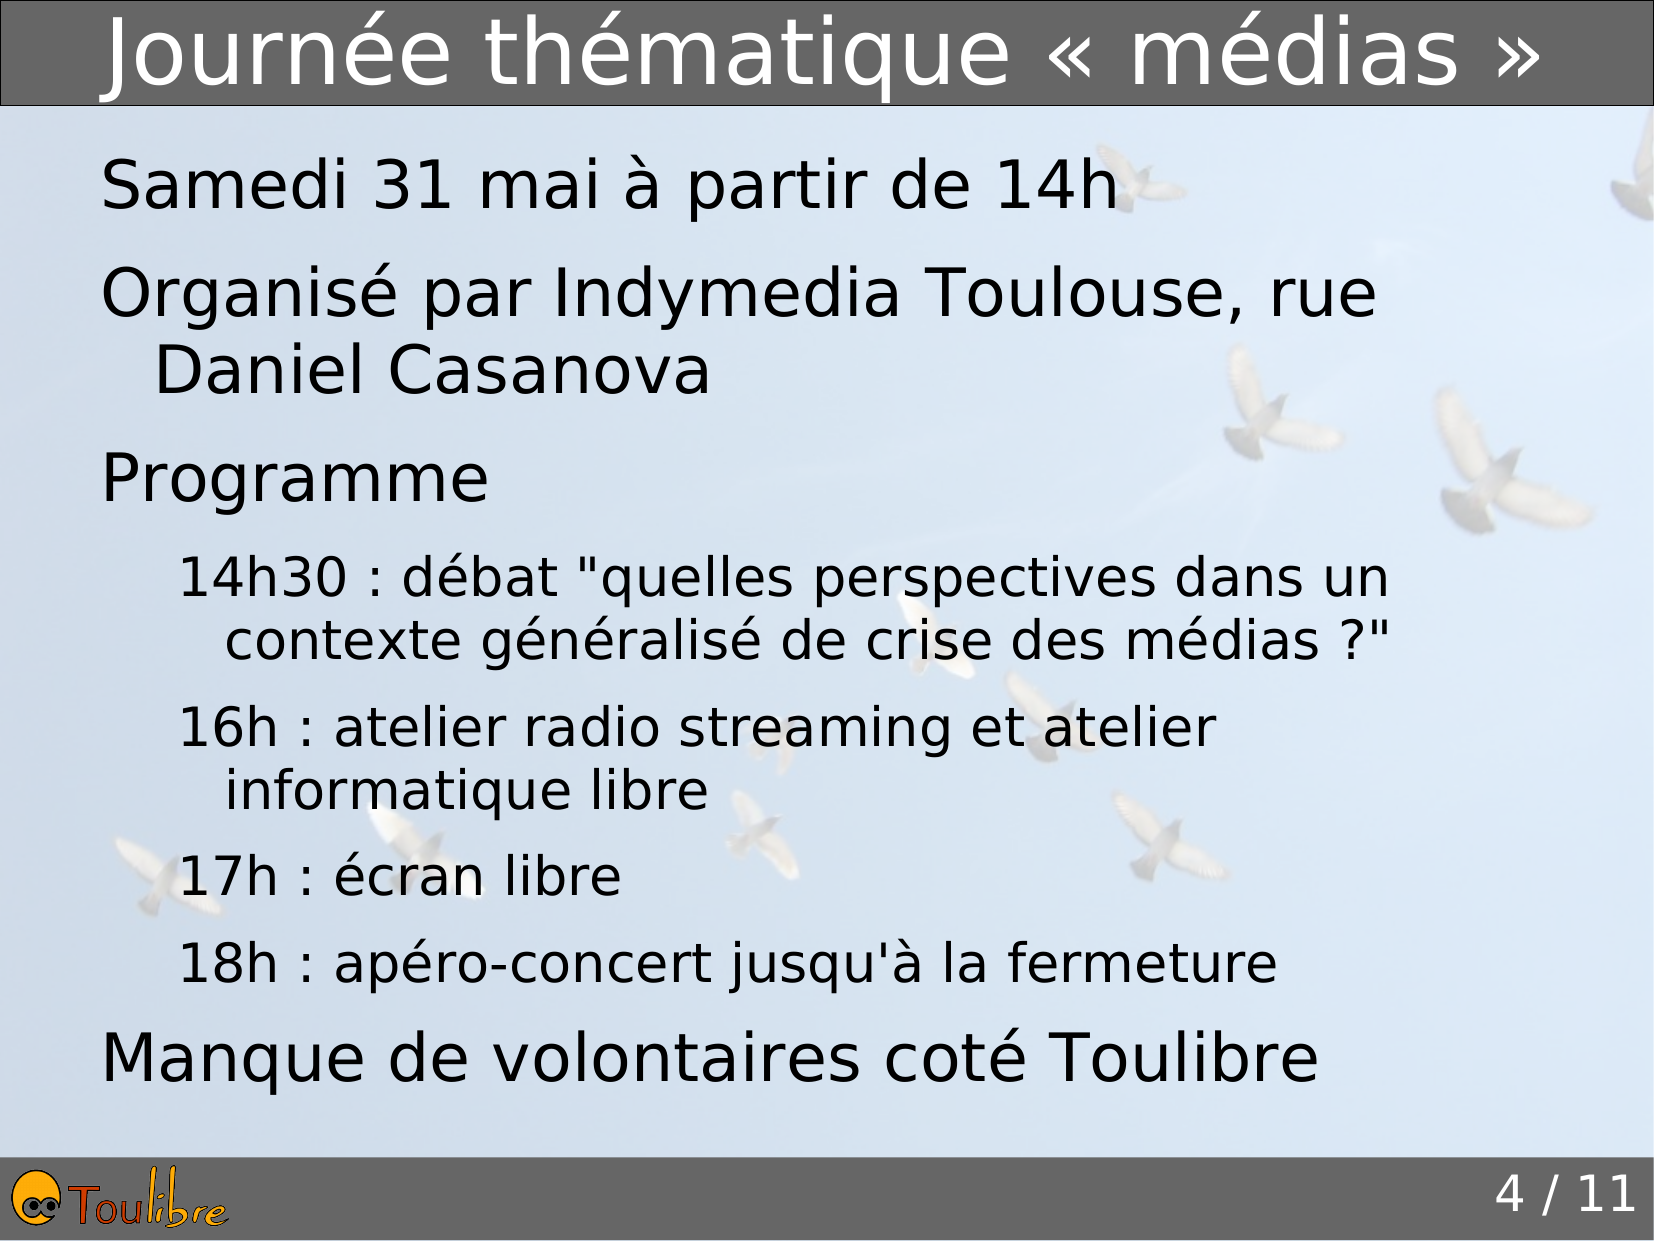

# Journée thématique « médias »
Samedi 31 mai à partir de 14h
Organisé par Indymedia Toulouse, rue Daniel Casanova
Programme
14h30 : débat "quelles perspectives dans un contexte généralisé de crise des médias ?"
16h : atelier radio streaming et atelier informatique libre
17h : écran libre
18h : apéro-concert jusqu'à la fermeture
Manque de volontaires coté Toulibre